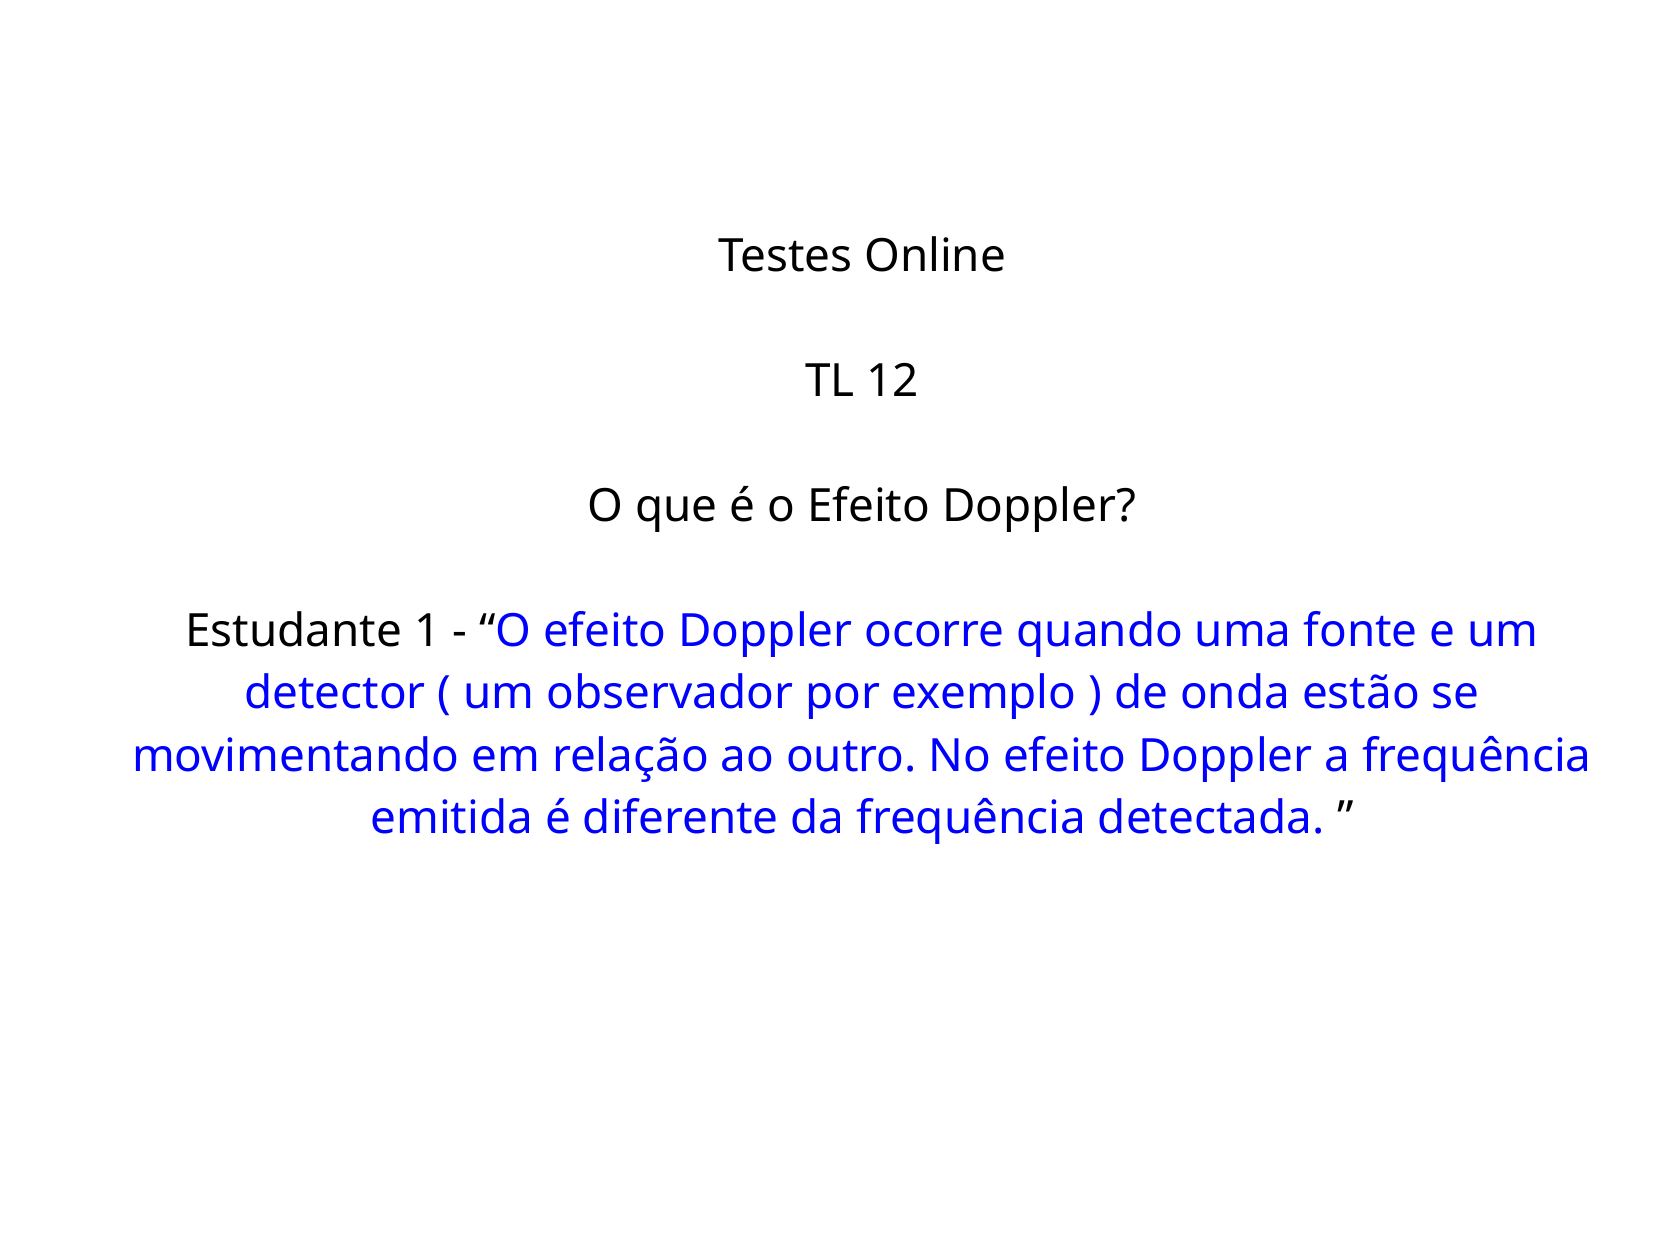

# Testes Online TL 12 O que é o Efeito Doppler? Estudante 1 - “O efeito Doppler ocorre quando uma fonte e um detector ( um observador por exemplo ) de onda estão se movimentando em relação ao outro. No efeito Doppler a frequência emitida é diferente da frequência detectada. ”